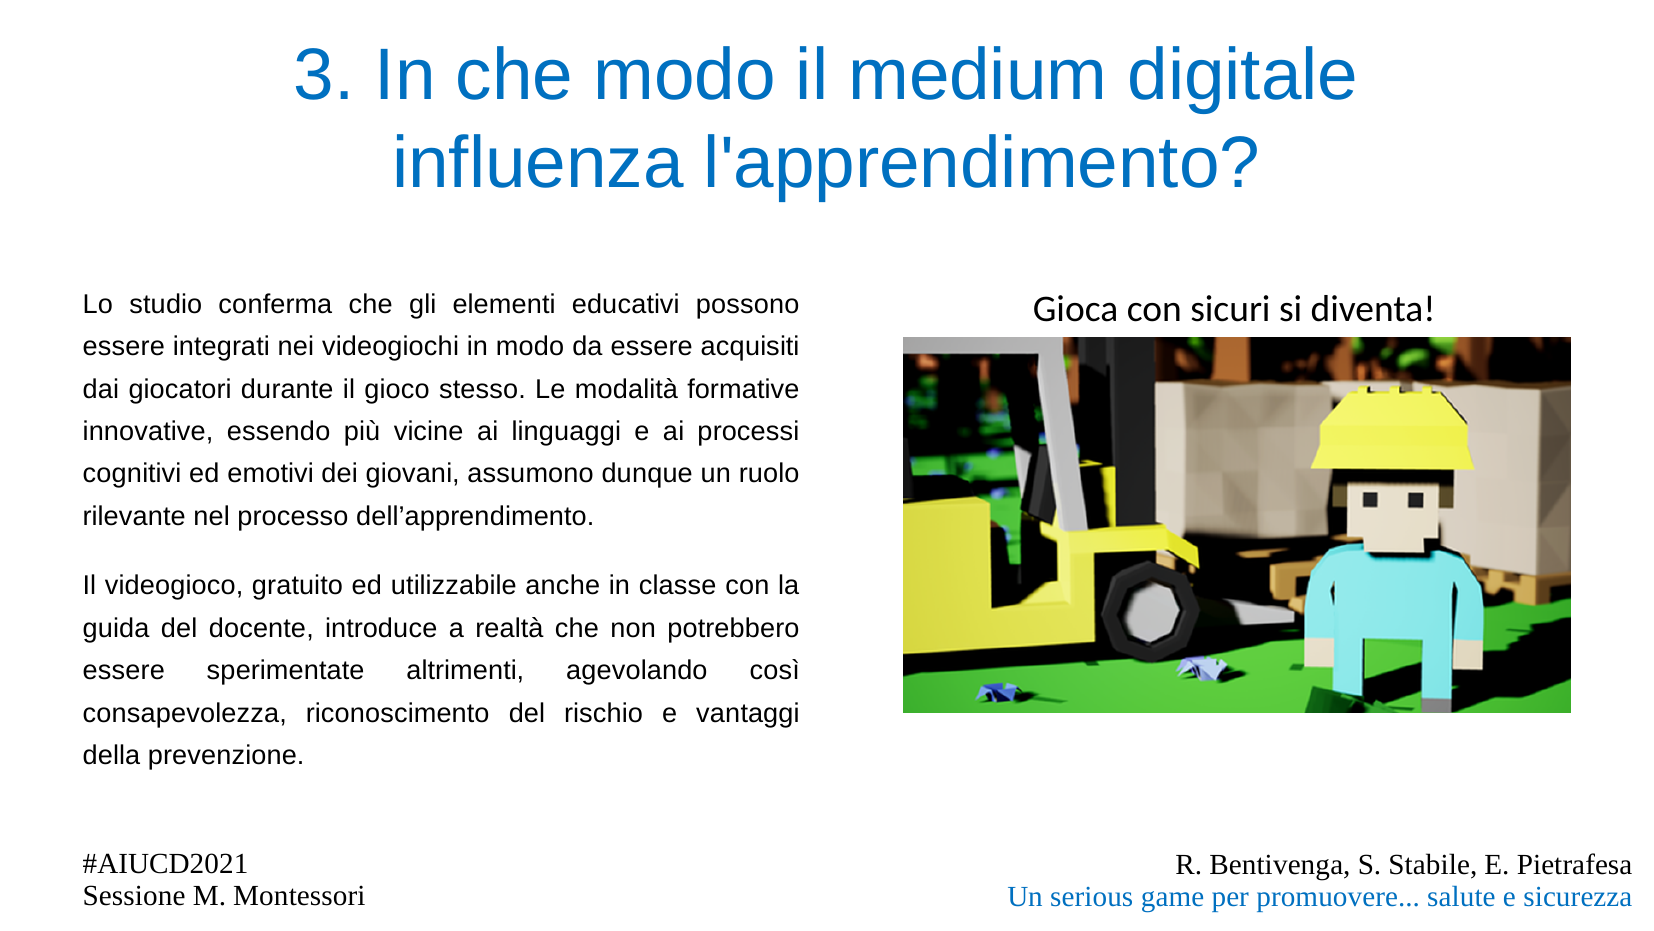

# 3. In che modo il medium digitale influenza l'apprendimento?
Lo studio conferma che gli elementi educativi possono essere integrati nei videogiochi in modo da essere acquisiti dai giocatori durante il gioco stesso. Le modalità formative innovative, essendo più vicine ai linguaggi e ai processi cognitivi ed emotivi dei giovani, assumono dunque un ruolo rilevante nel processo dell’apprendimento.
Il videogioco, gratuito ed utilizzabile anche in classe con la guida del docente, introduce a realtà che non potrebbero essere sperimentate altrimenti, agevolando così consapevolezza, riconoscimento del rischio e vantaggi della prevenzione.
Gioca con sicuri si diventa!
#AIUCD2021
Sessione M. Montessori
R. Bentivenga, S. Stabile, E. Pietrafesa
Un serious game per promuovere... salute e sicurezza